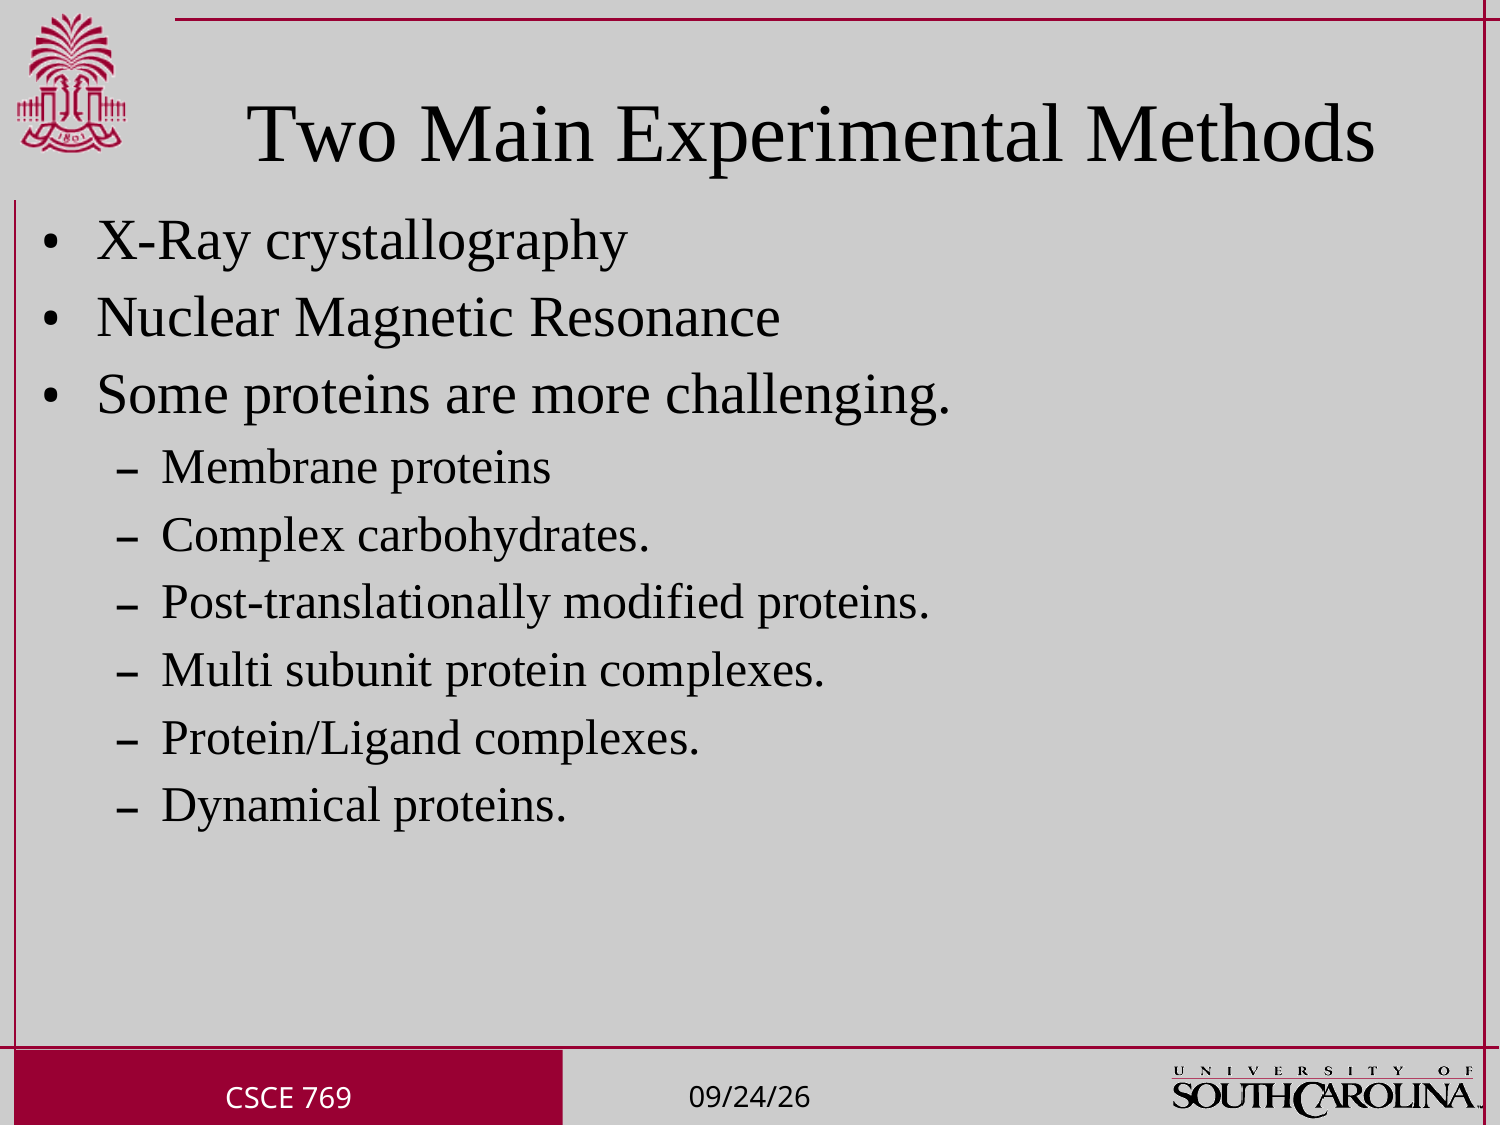

# Two Main Experimental Methods
X-Ray crystallography
Nuclear Magnetic Resonance
Some proteins are more challenging.
Membrane proteins
Complex carbohydrates.
Post-translationally modified proteins.
Multi subunit protein complexes.
Protein/Ligand complexes.
Dynamical proteins.